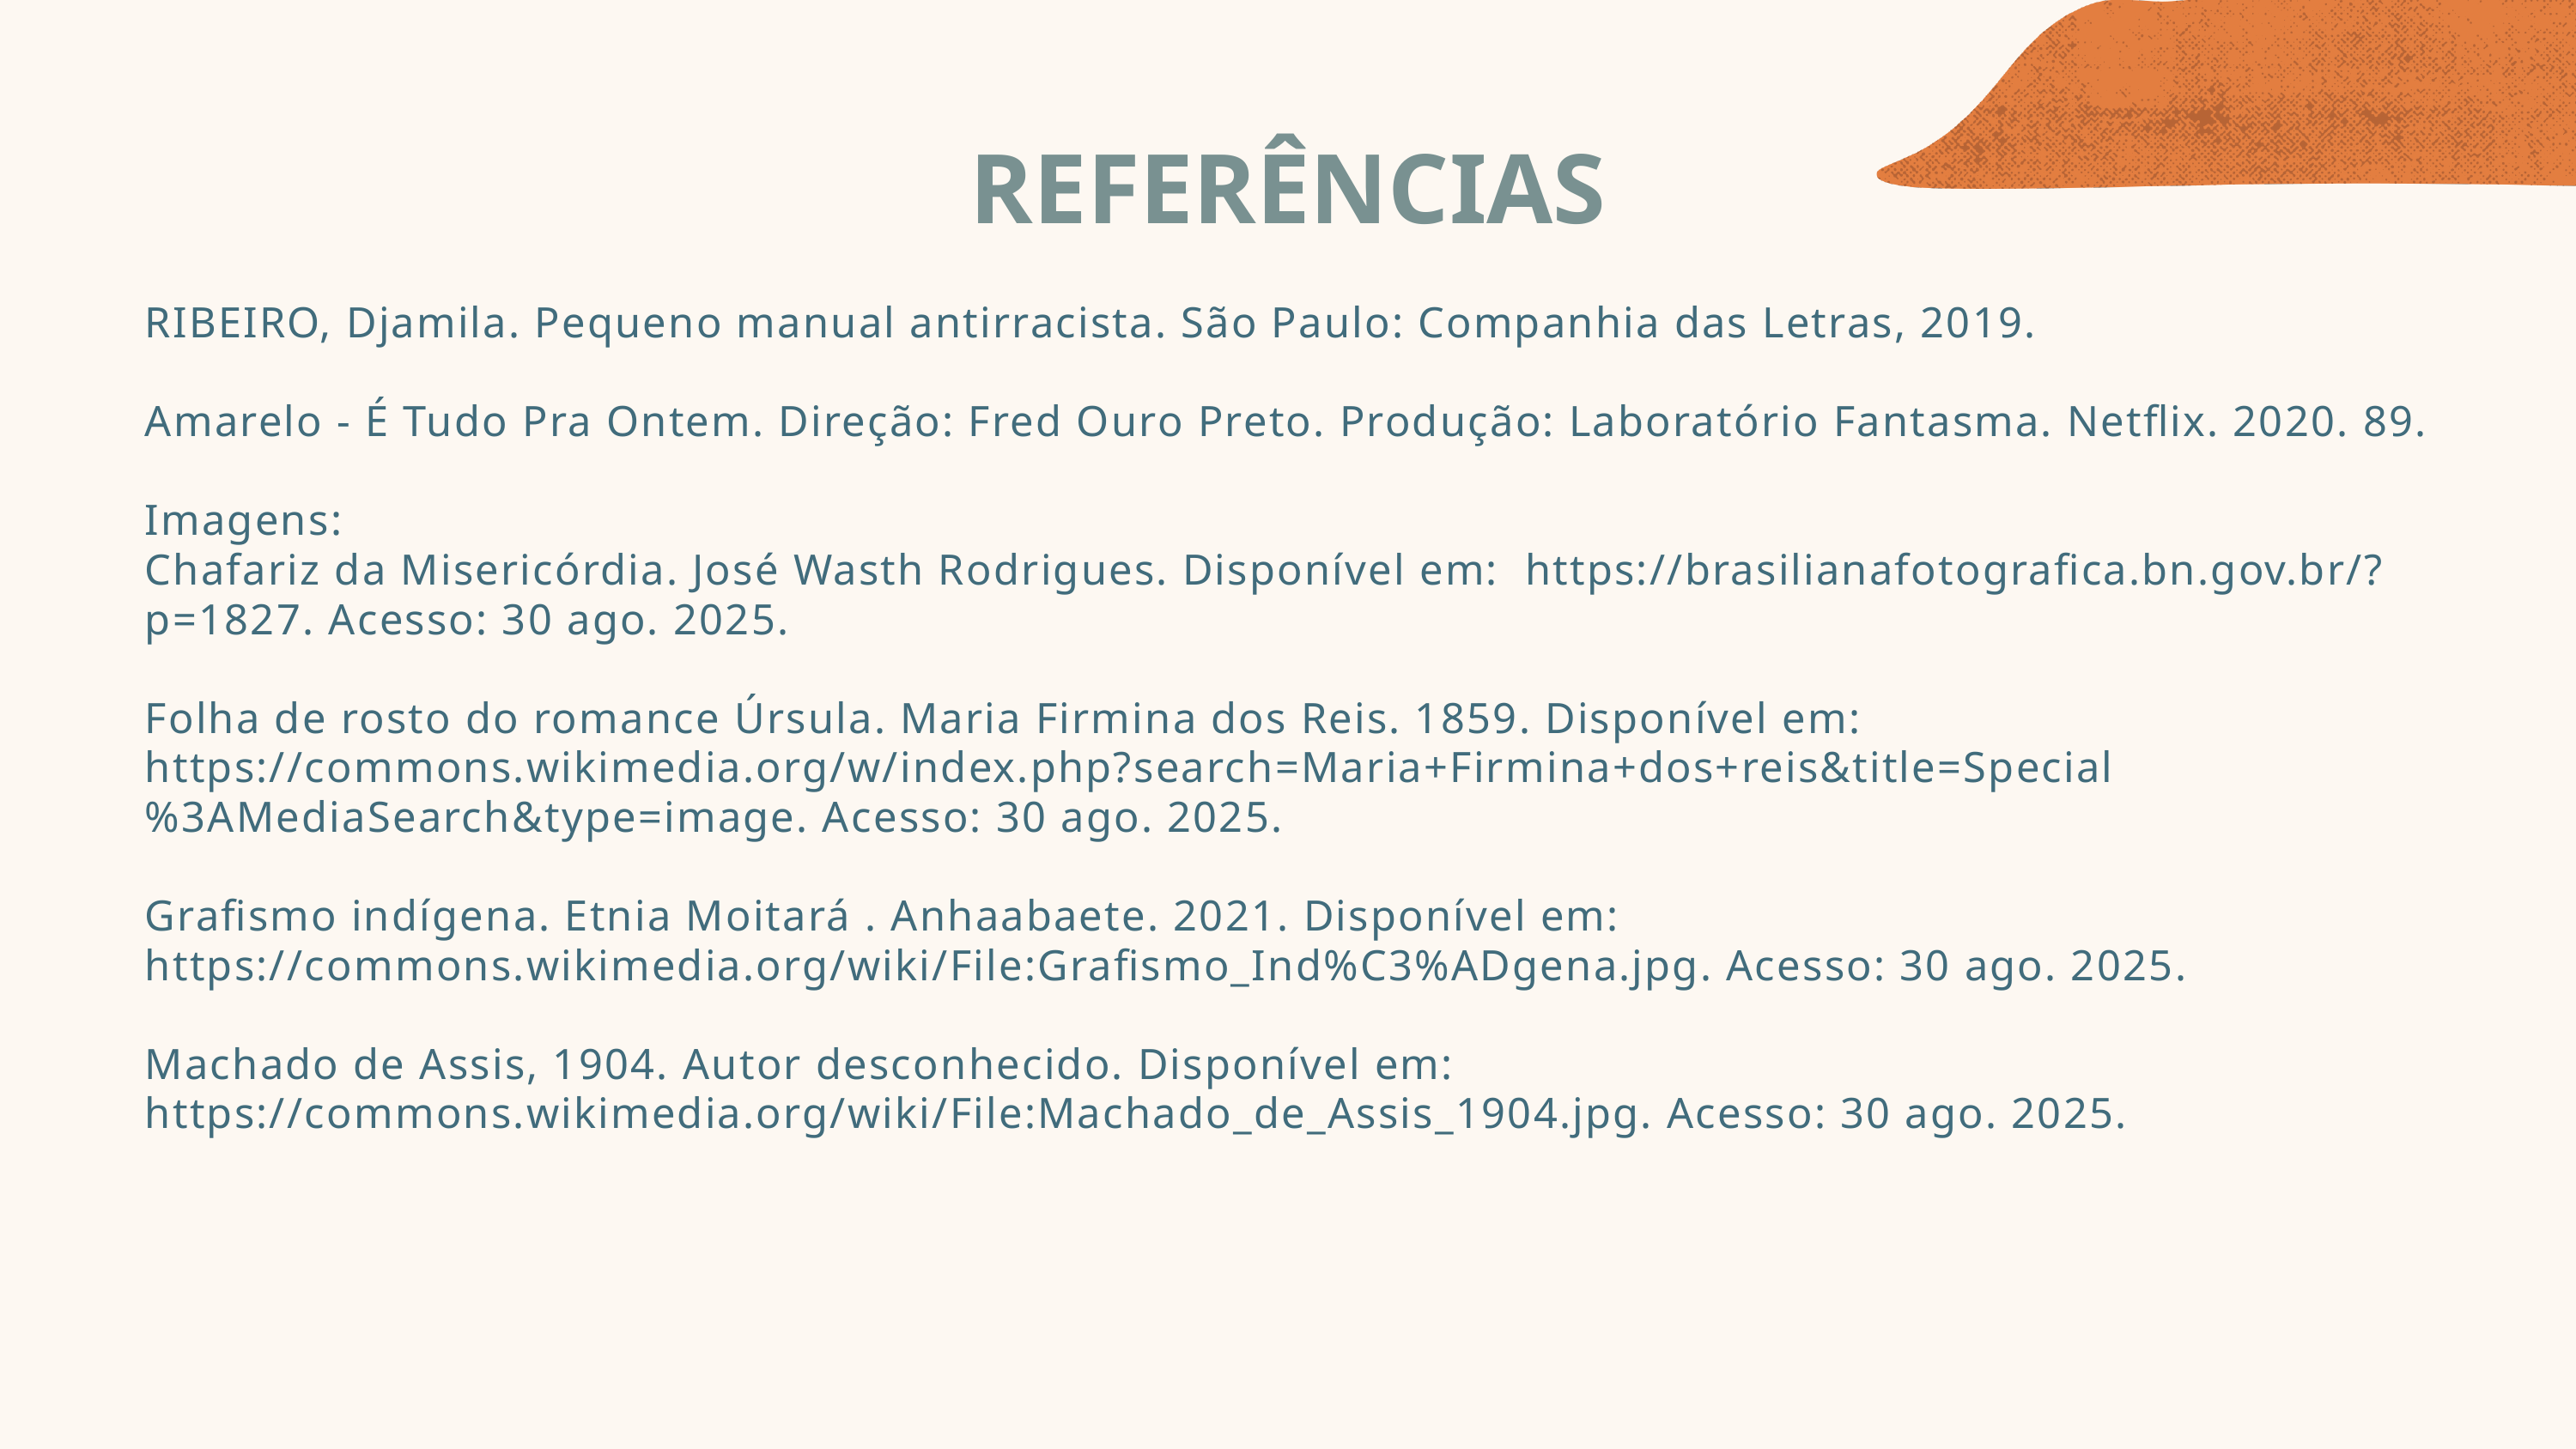

REFERÊNCIAS
RIBEIRO, Djamila. Pequeno manual antirracista. São Paulo: Companhia das Letras, 2019.
Amarelo - É Tudo Pra Ontem. Direção: Fred Ouro Preto. Produção: Laboratório Fantasma. Netflix. 2020. 89.
Imagens:
Chafariz da Misericórdia. José Wasth Rodrigues. Disponível em: https://brasilianafotografica.bn.gov.br/?p=1827. Acesso: 30 ago. 2025.
Folha de rosto do romance Úrsula. Maria Firmina dos Reis. 1859. Disponível em: https://commons.wikimedia.org/w/index.php?search=Maria+Firmina+dos+reis&title=Special%3AMediaSearch&type=image. Acesso: 30 ago. 2025.
Grafismo indígena. Etnia Moitará . Anhaabaete. 2021. Disponível em: https://commons.wikimedia.org/wiki/File:Grafismo_Ind%C3%ADgena.jpg. Acesso: 30 ago. 2025.
Machado de Assis, 1904. Autor desconhecido. Disponível em: https://commons.wikimedia.org/wiki/File:Machado_de_Assis_1904.jpg. Acesso: 30 ago. 2025.